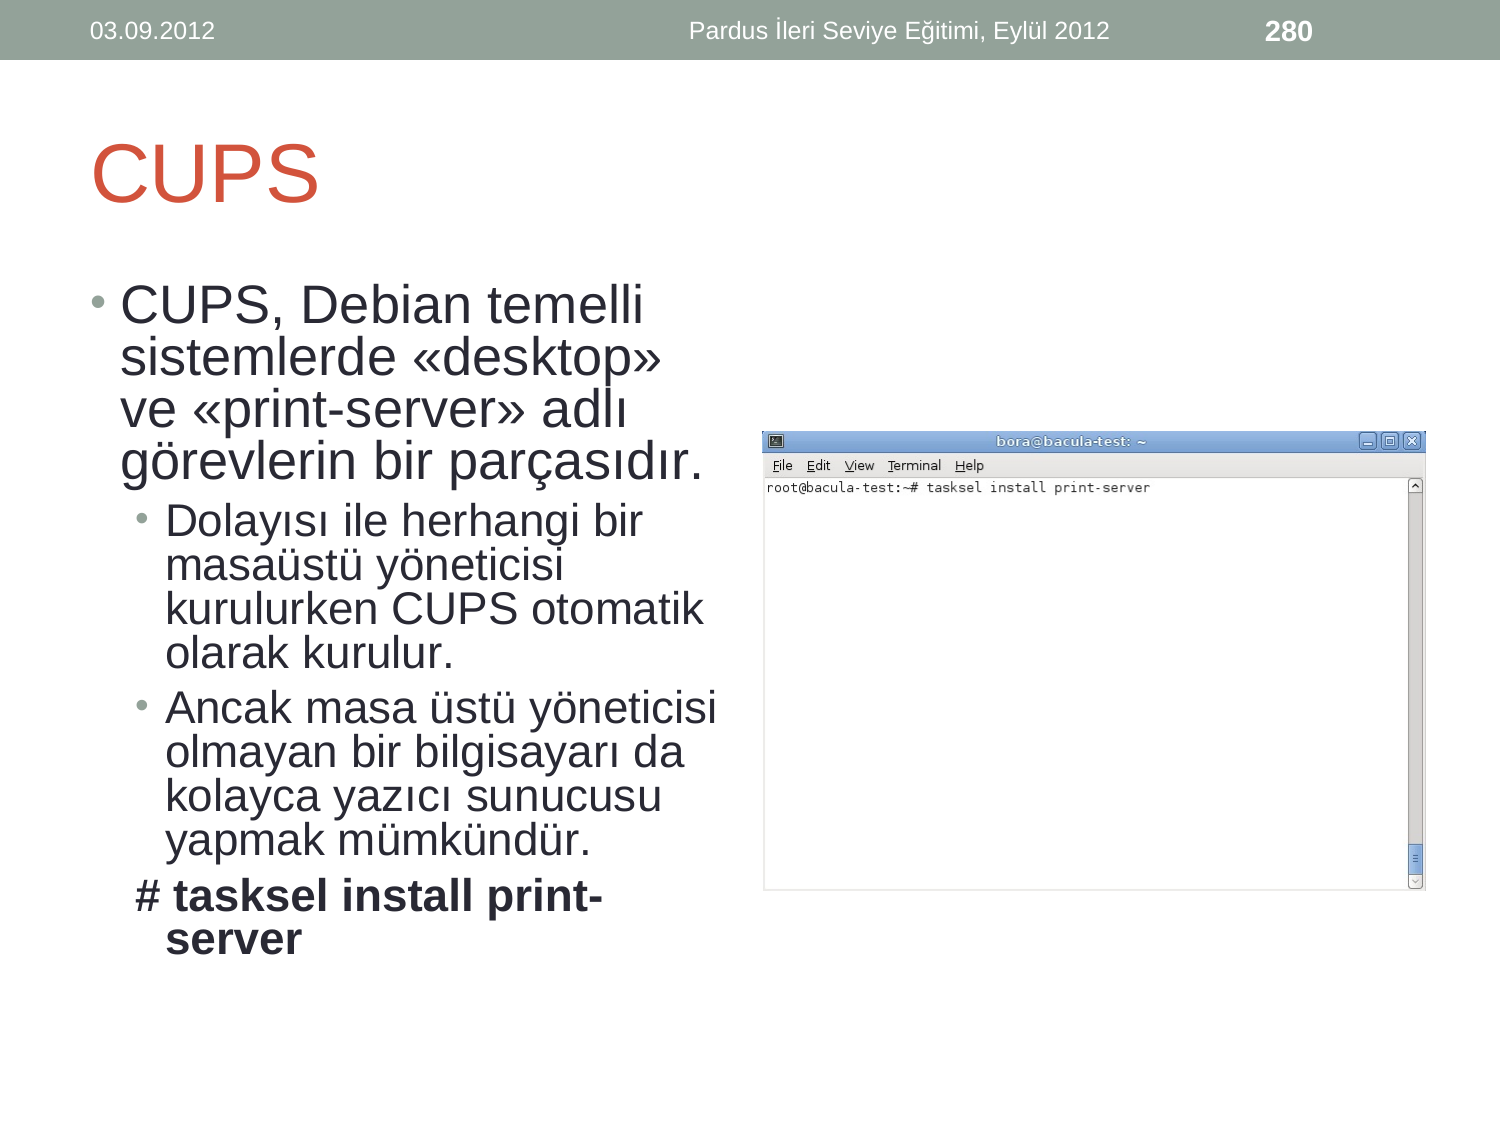

03.09.2012
Pardus İleri Seviye Eğitimi, Eylül 2012
# CUPS
CUPS, Debian temelli sistemlerde «desktop» ve «print-server» adlı görevlerin bir parçasıdır.
Dolayısı ile herhangi bir masaüstü yöneticisi kurulurken CUPS otomatik olarak kurulur.
Ancak masa üstü yöneticisi olmayan bir bilgisayarı da kolayca yazıcı sunucusu yapmak mümkündür.
# tasksel install print-server